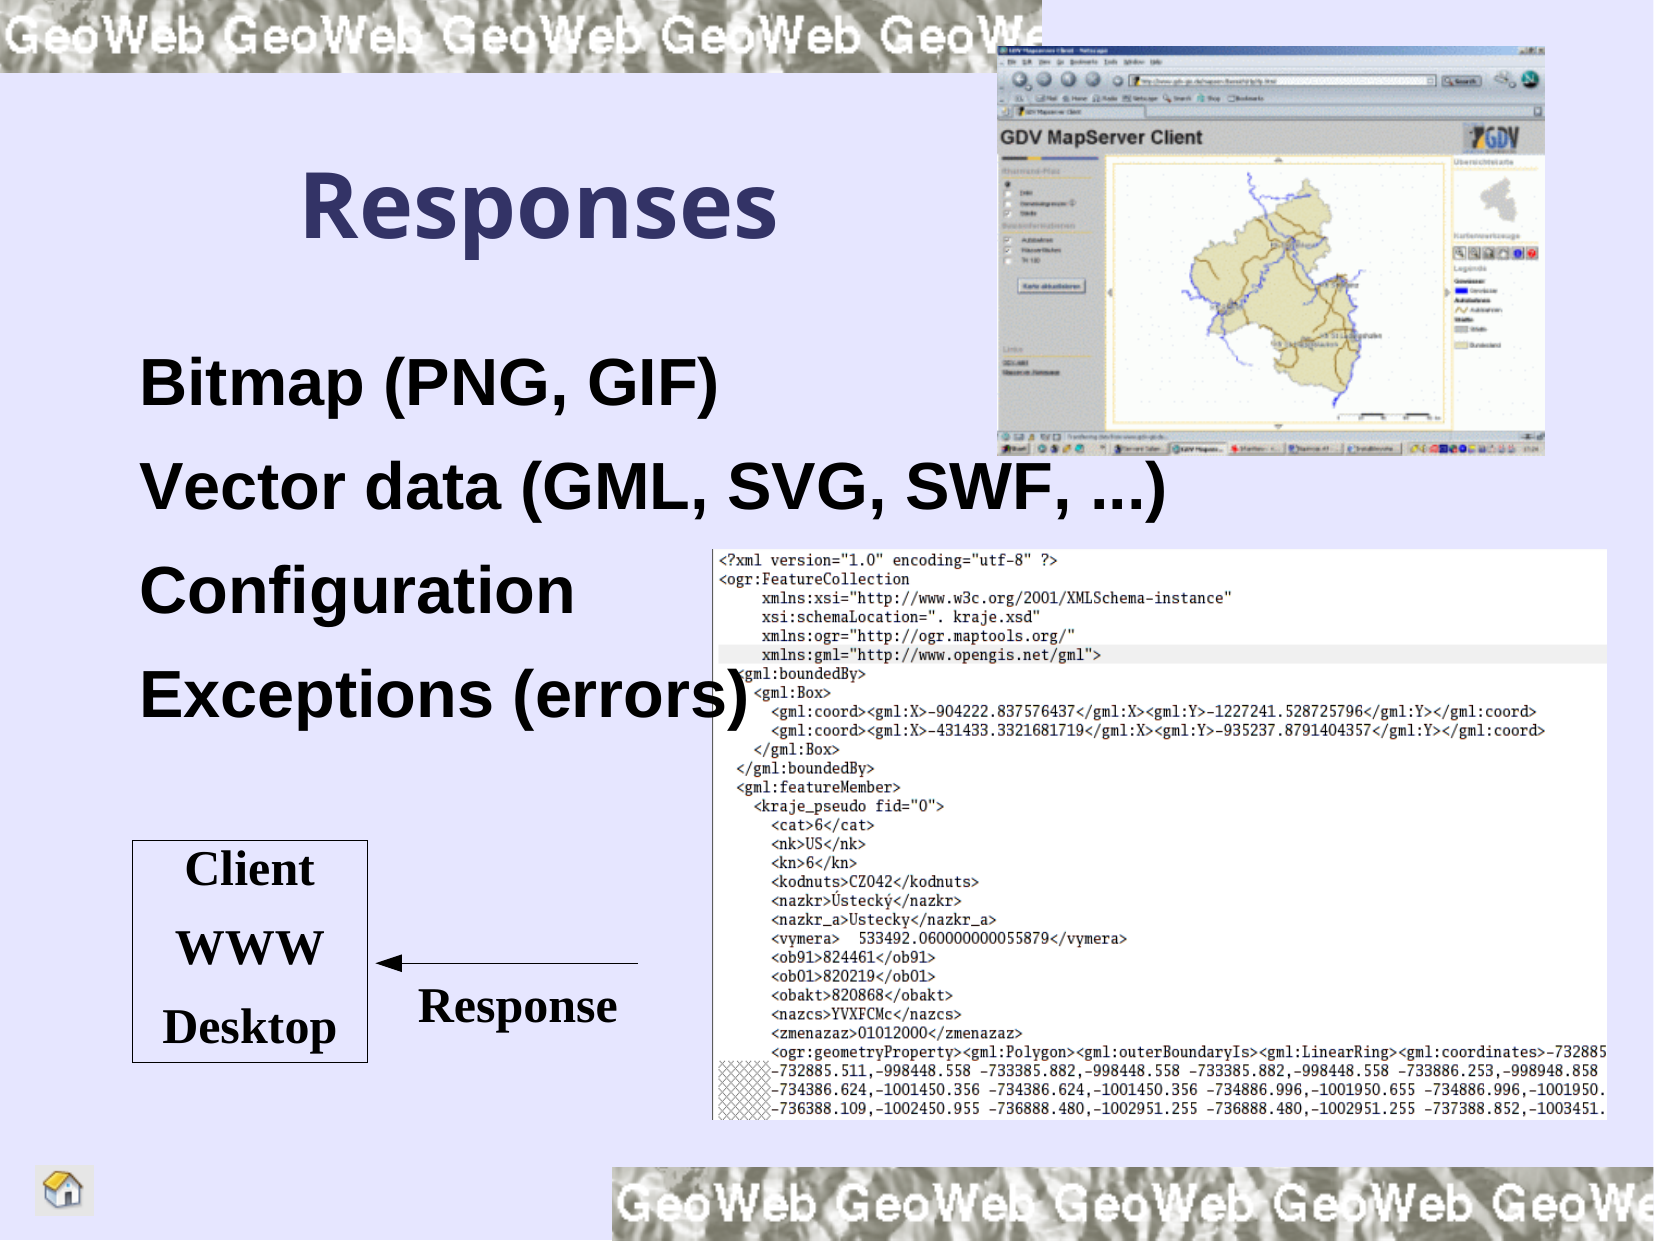

# Responses
Bitmap (PNG, GIF)
Vector data (GML, SVG, SWF, ...)
Configuration
Exceptions (errors)
Client
WWW
Desktop
Response